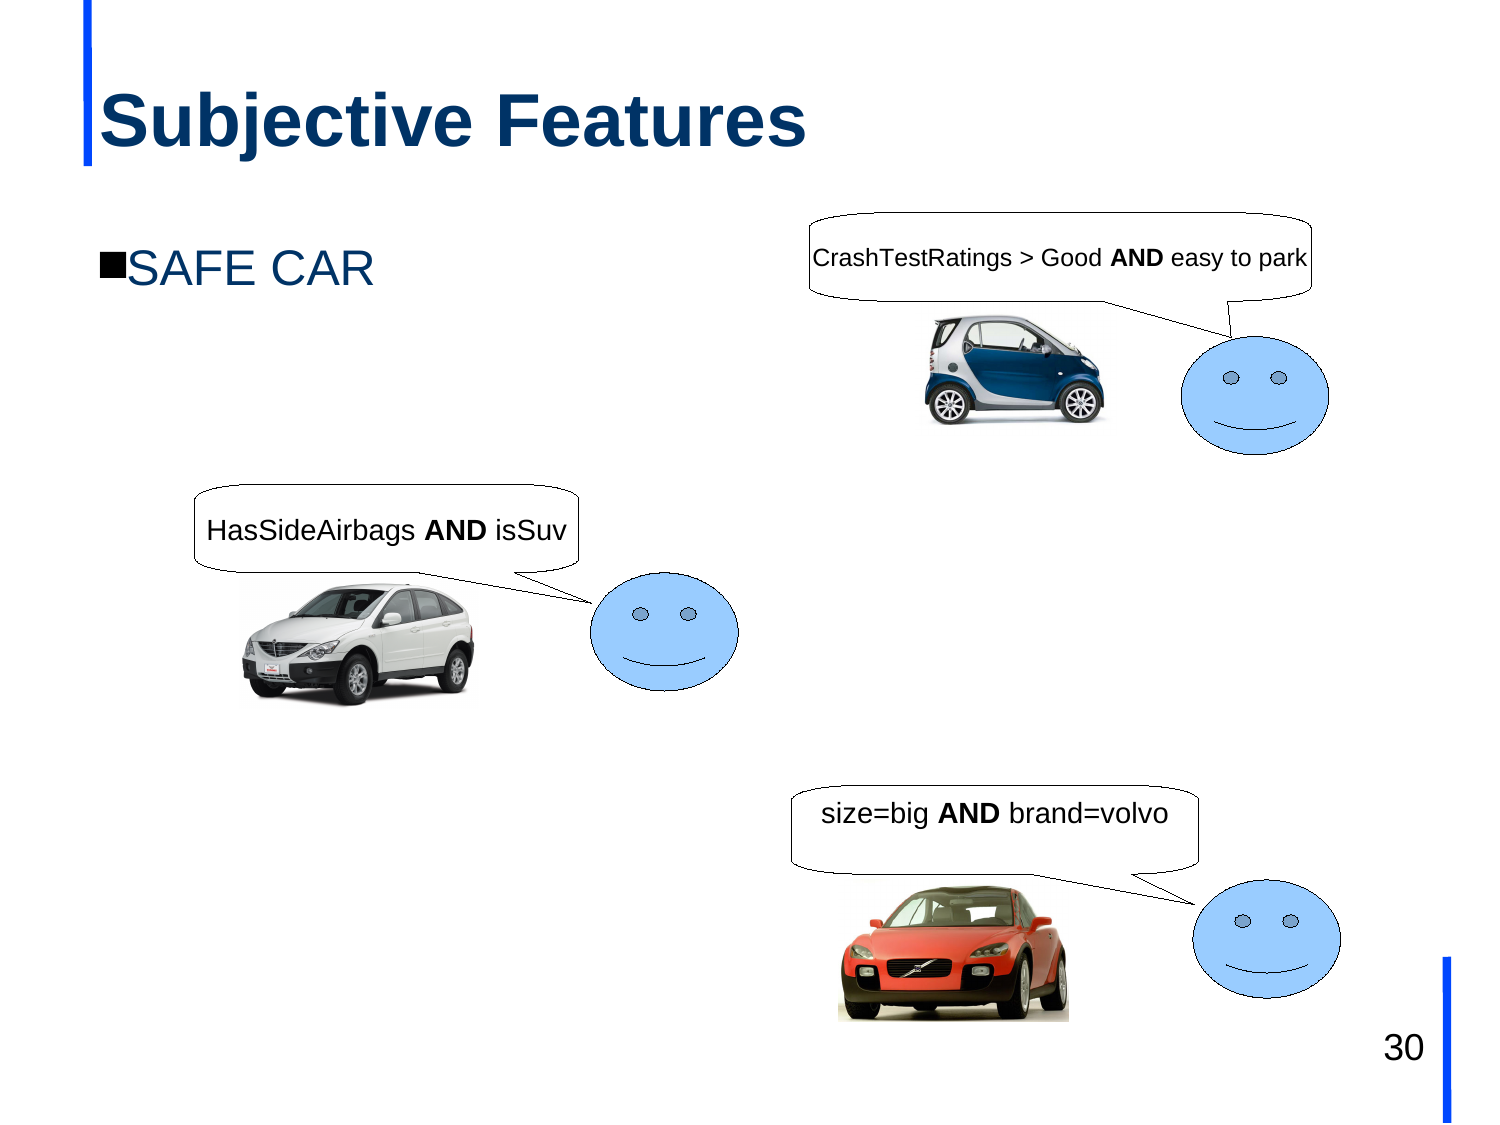

# Subjective Features
CrashTestRatings > Good AND easy to park
SAFE CAR
HasSideAirbags AND isSuv
size=big AND brand=volvo
30